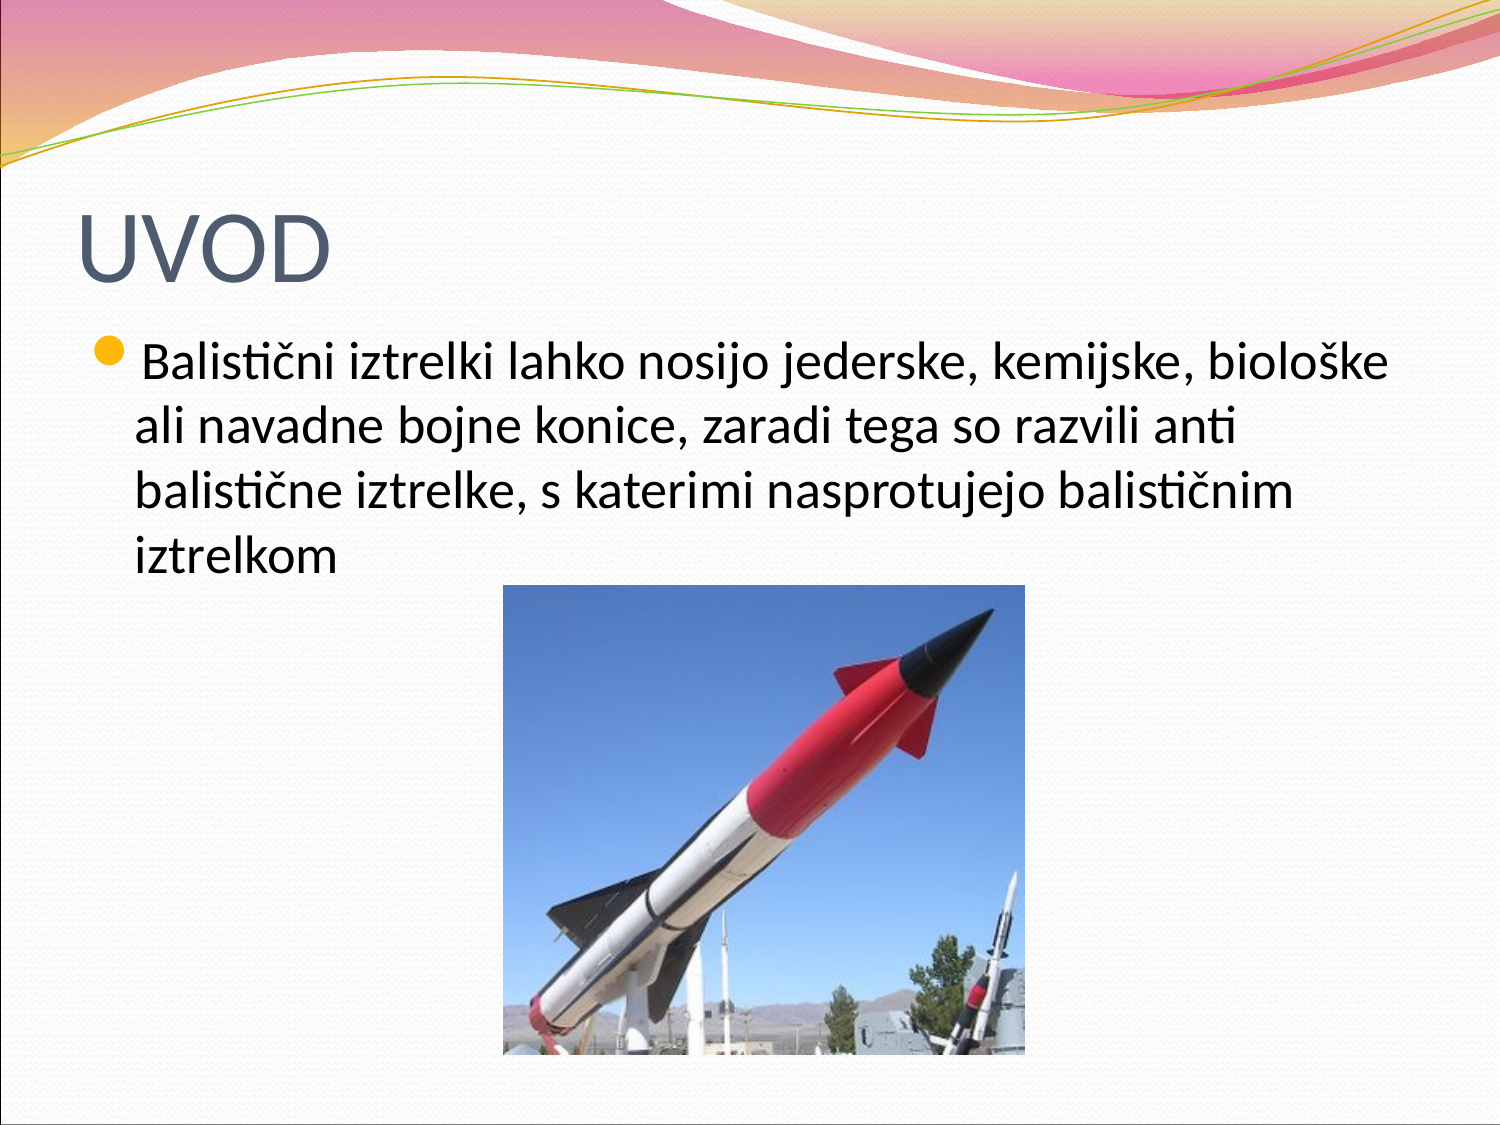

# UVOD
Balistični iztrelki lahko nosijo jederske, kemijske, biološke ali navadne bojne konice, zaradi tega so razvili anti balistične iztrelke, s katerimi nasprotujejo balističnim iztrelkom